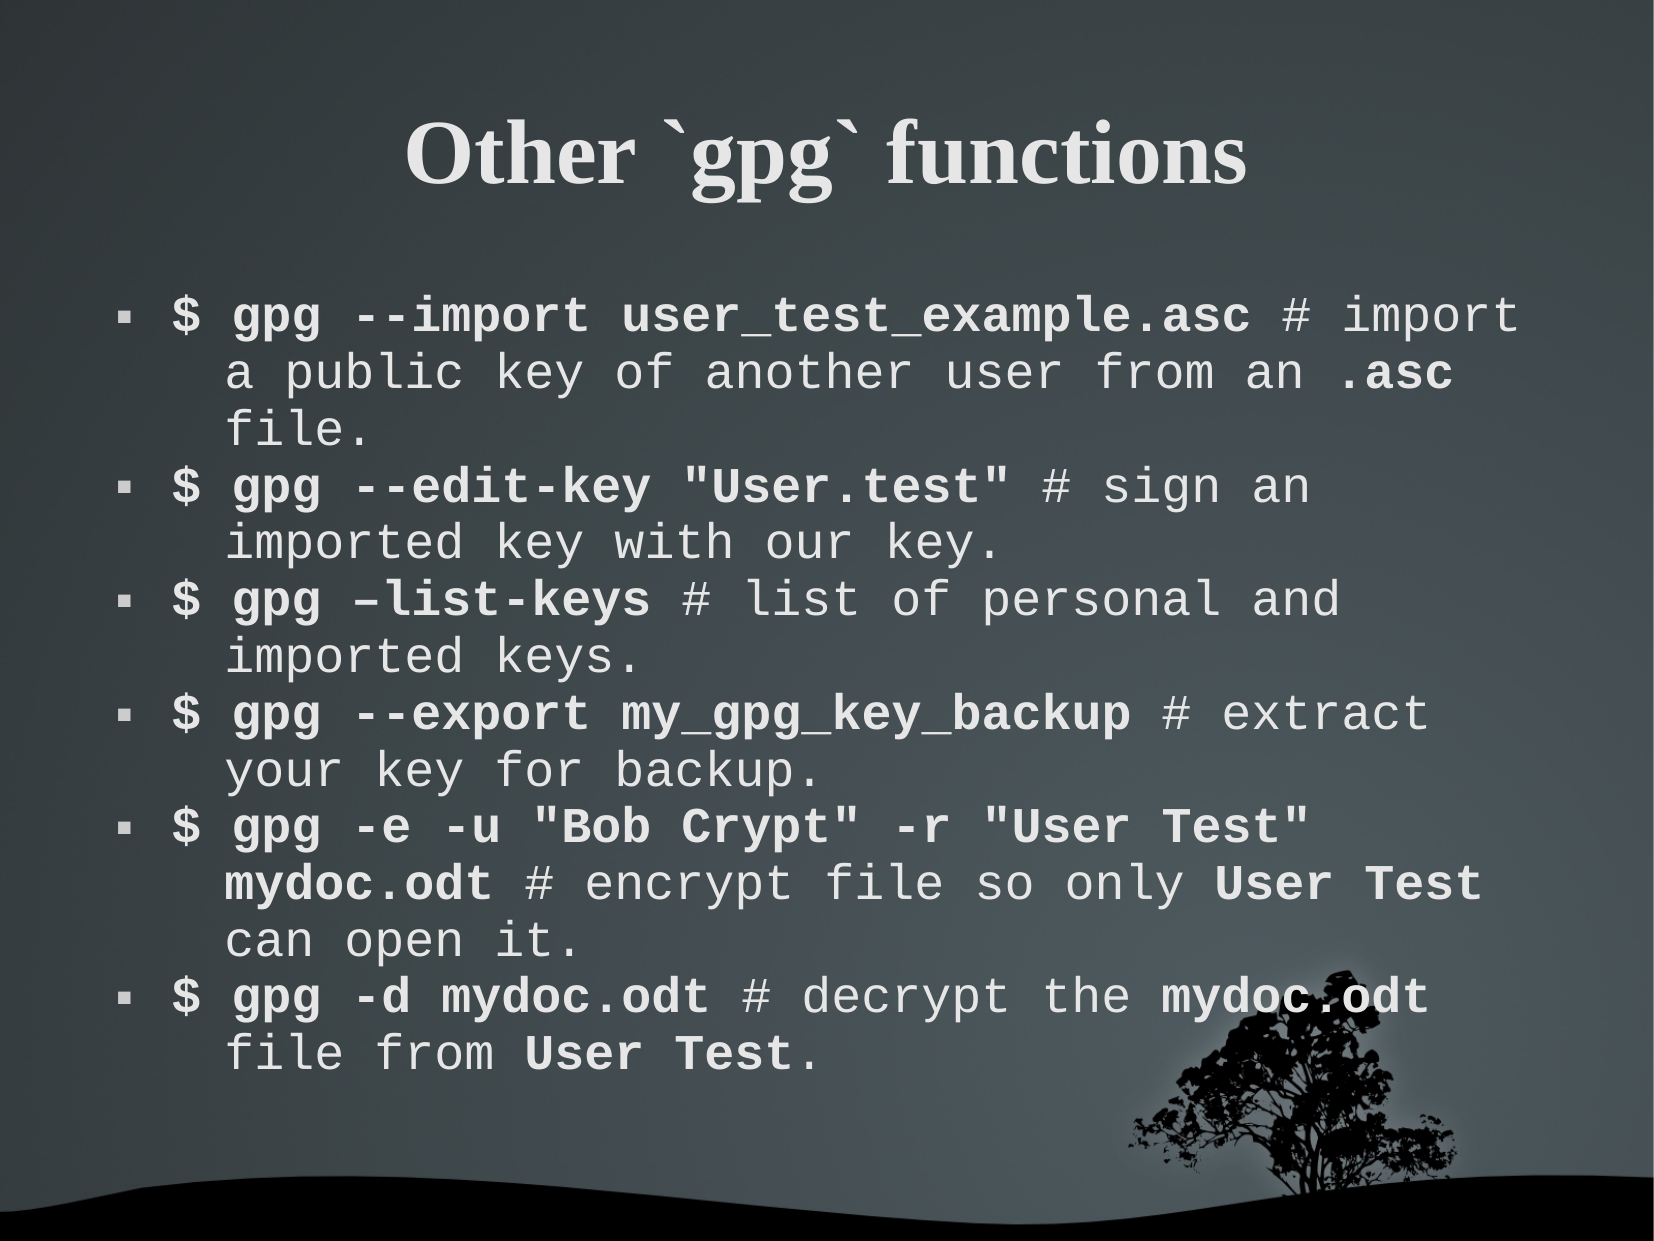

# Other `gpg` functions
$ gpg --import user_test_example.asc # import a public key of another user from an .asc file.
$ gpg --edit-key "User.test" # sign an imported key with our key.
$ gpg –list-keys # list of personal and imported keys.
$ gpg --export my_gpg_key_backup # extract your key for backup.
$ gpg -e -u "Bob Crypt" -r "User Test" mydoc.odt # encrypt file so only User Test can open it.
$ gpg -d mydoc.odt # decrypt the mydoc.odt file from User Test.